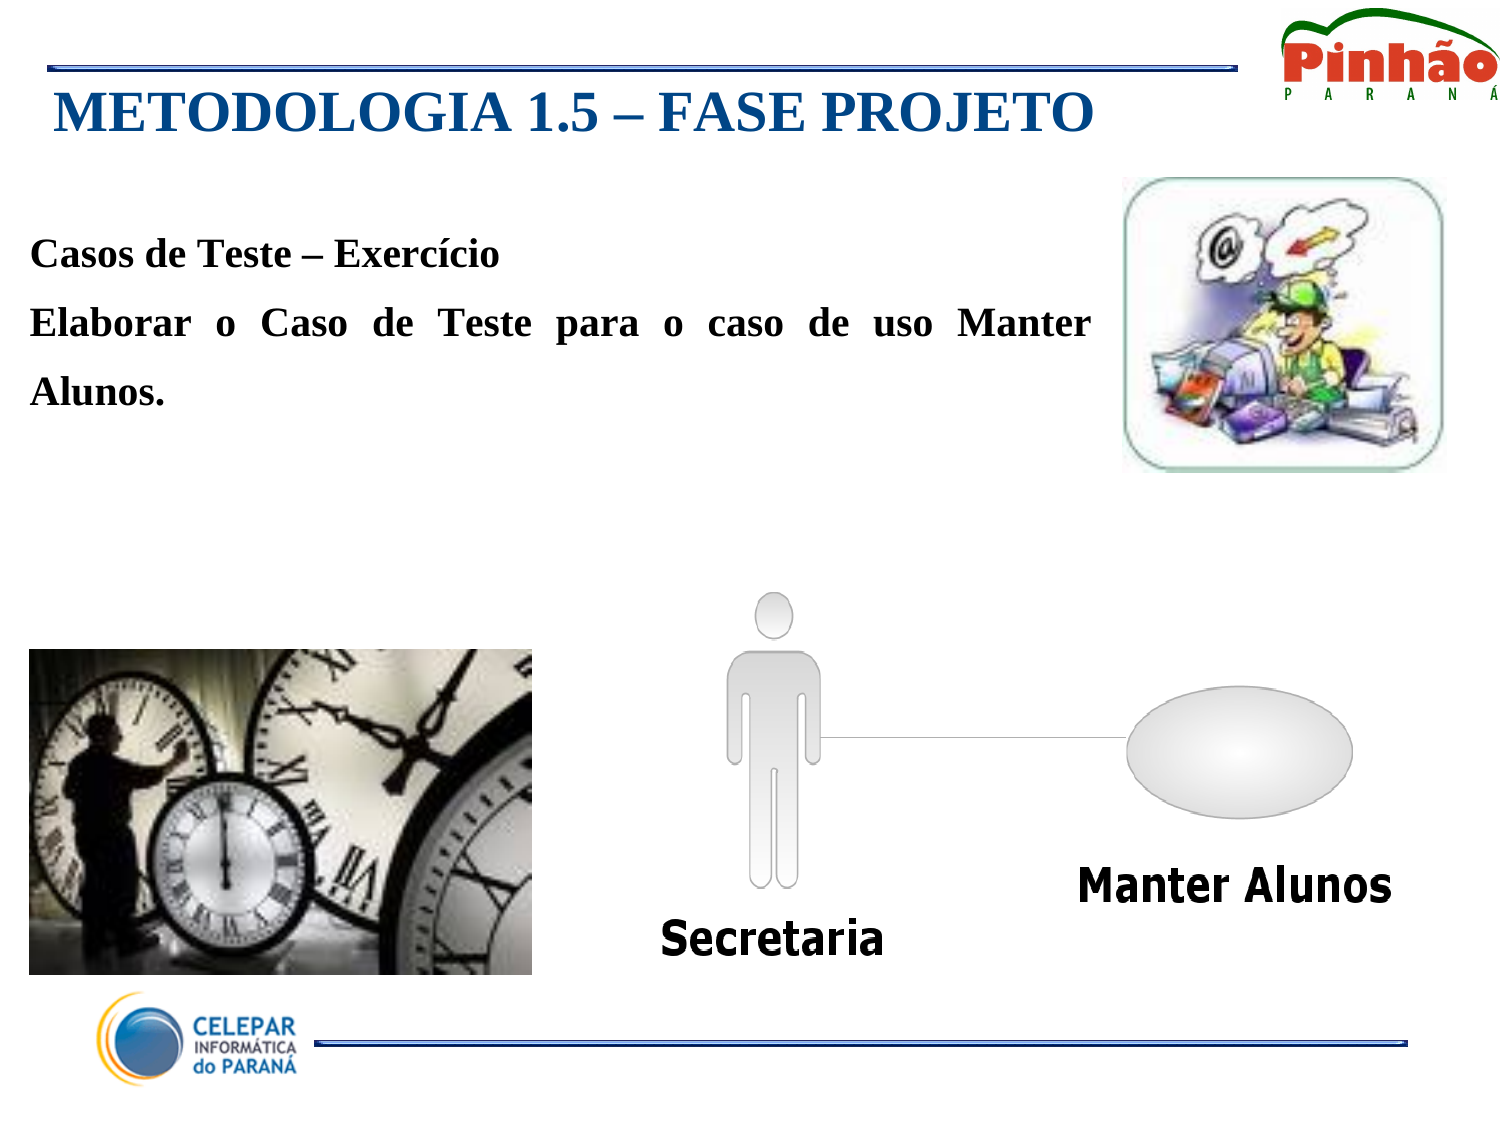

METODOLOGIA 1.5 – FASE PROJETO
Casos de Teste – Exercício
Elaborar o Caso de Teste para o caso de uso Manter Alunos.